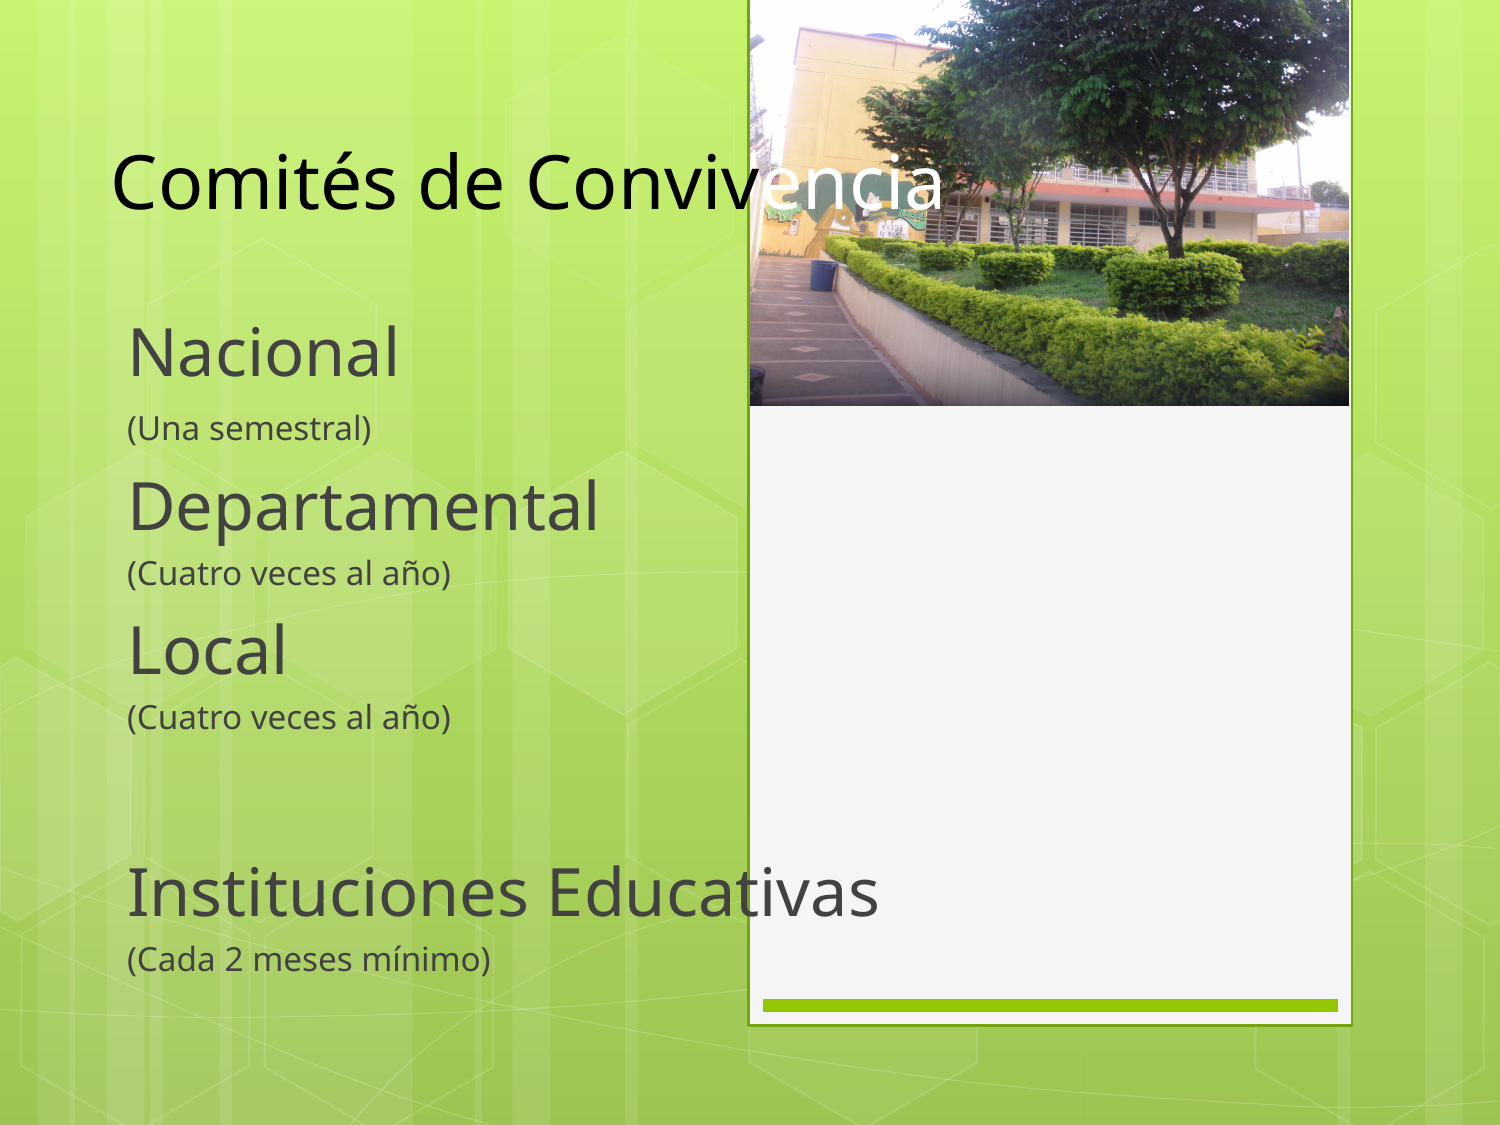

# Comités de Convivencia
Nacional
(Una semestral)
Departamental
(Cuatro veces al año)
Local
(Cuatro veces al año)
Instituciones Educativas
(Cada 2 meses mínimo)